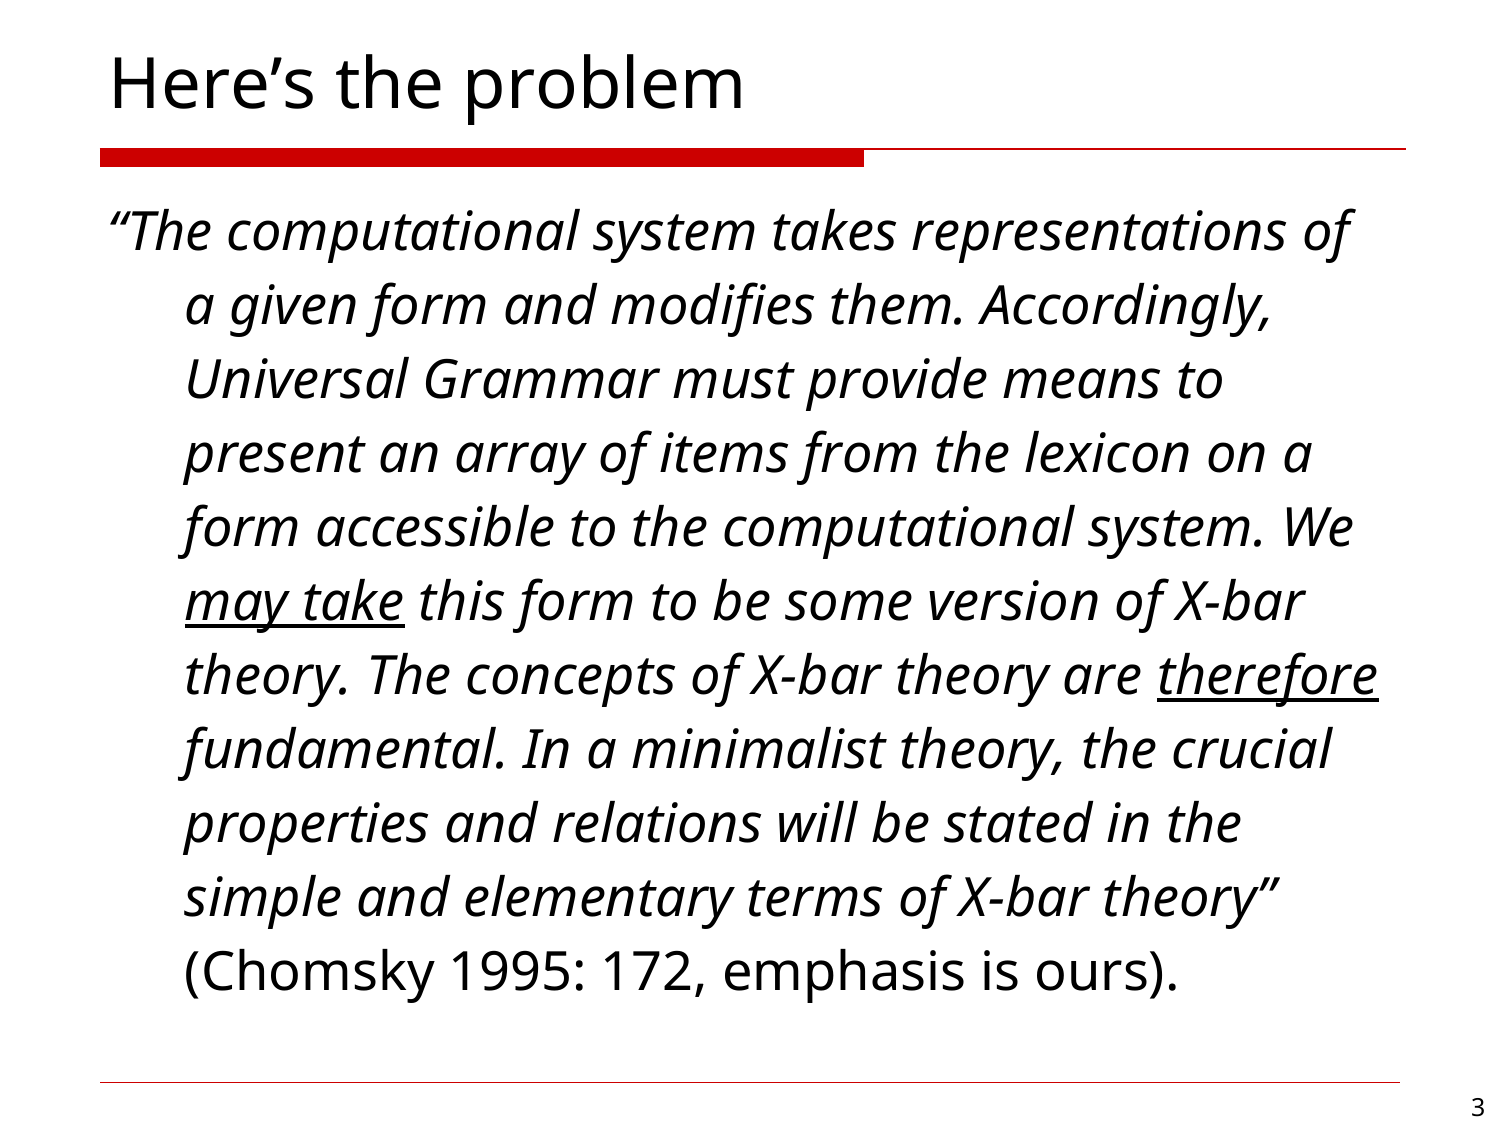

# Here’s the problem
“The computational system takes representations of a given form and modifies them. Accordingly, Universal Grammar must provide means to present an array of items from the lexicon on a form accessible to the computational system. We may take this form to be some version of X-bar theory. The concepts of X-bar theory are therefore fundamental. In a minimalist theory, the crucial properties and relations will be stated in the simple and elementary terms of X-bar theory”
(Chomsky 1995: 172, emphasis is ours).
3